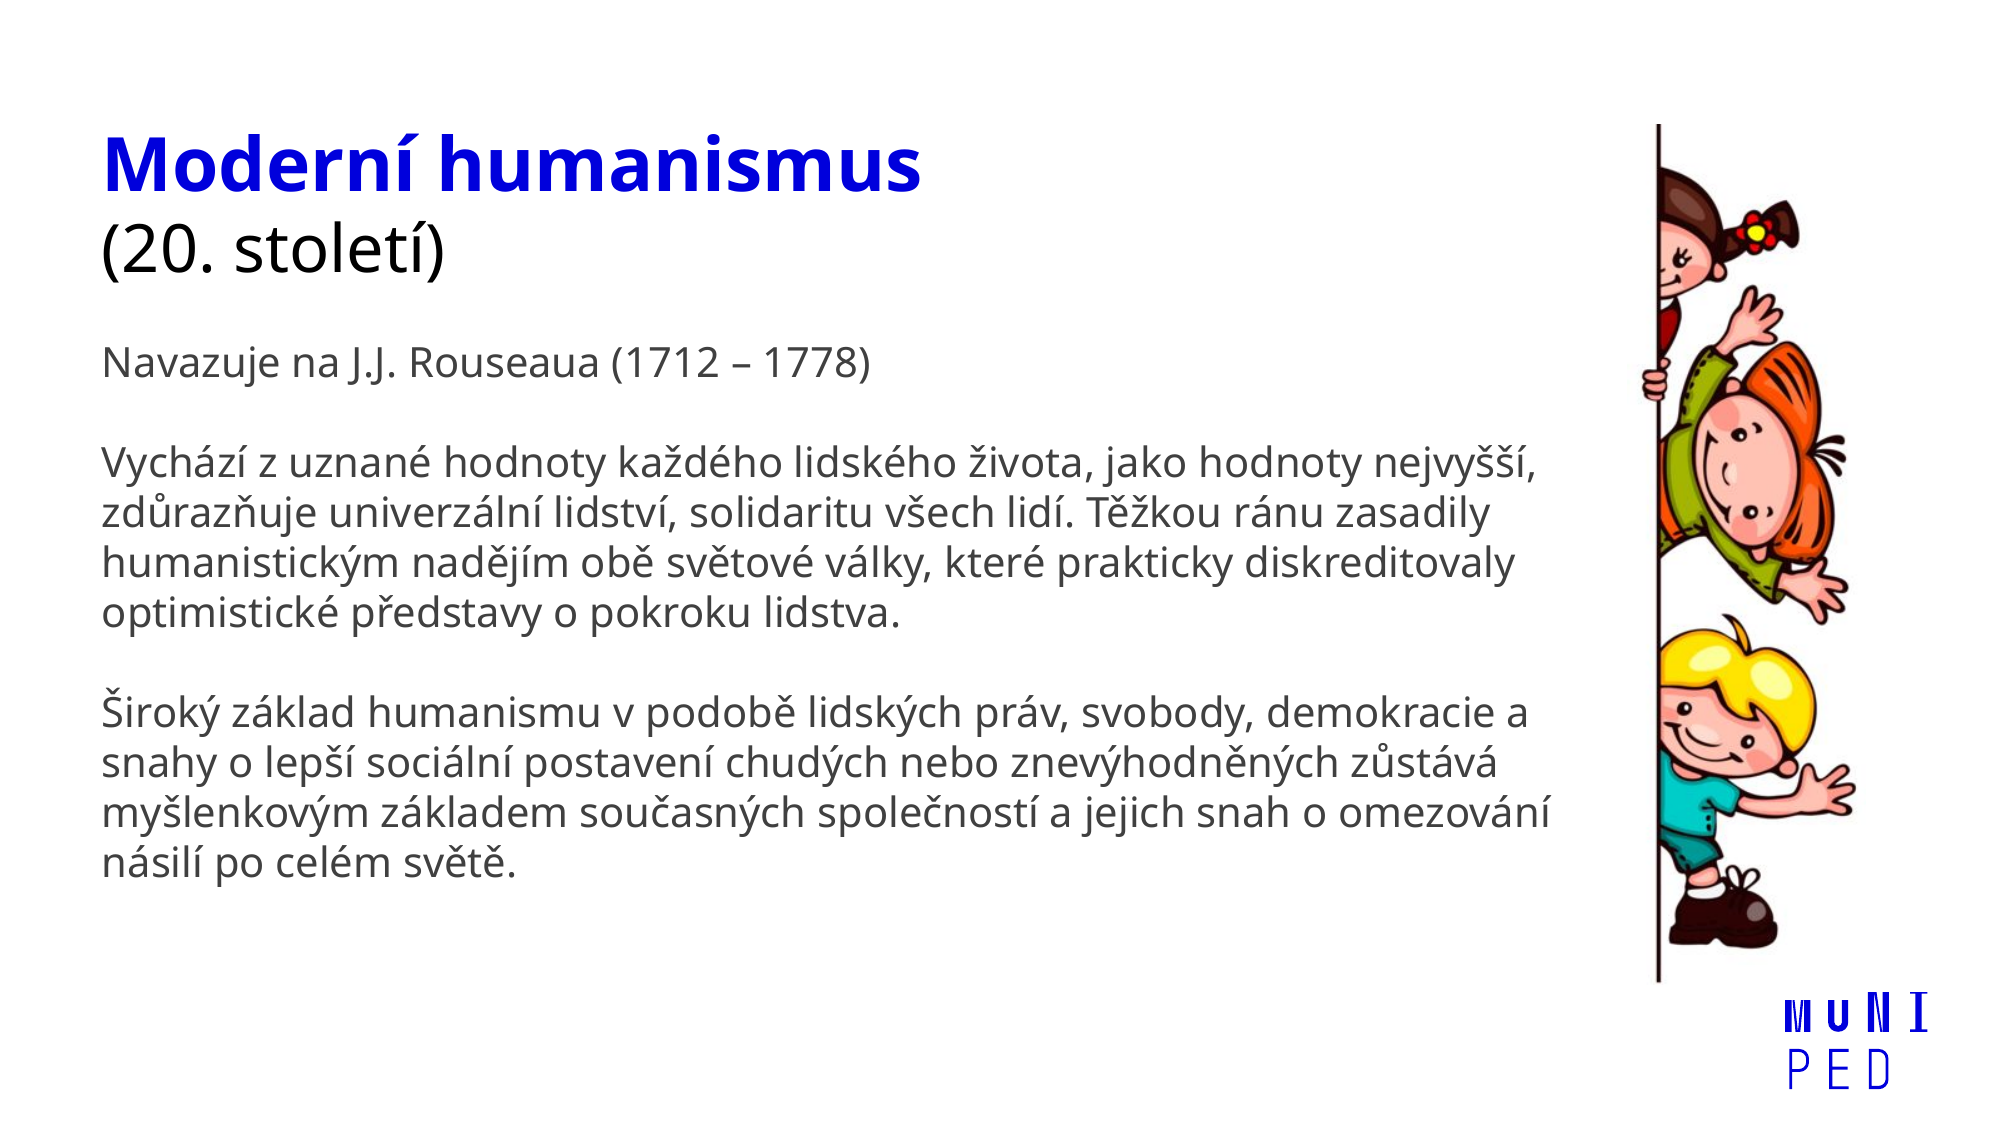

Moderní humanismus
(20. století)
Navazuje na J.J. Rouseaua (1712 – 1778)
Vychází z uznané hodnoty každého lidského života, jako hodnoty nejvyšší, zdůrazňuje univerzální lidství, solidaritu všech lidí. Těžkou ránu zasadily humanistickým nadějím obě světové války, které prakticky diskreditovaly optimistické představy o pokroku lidstva.
Široký základ humanismu v podobě lidských práv, svobody, demokracie a snahy o lepší sociální postavení chudých nebo znevýhodněných zůstává myšlenkovým základem současných společností a jejich snah o omezování násilí po celém světě.